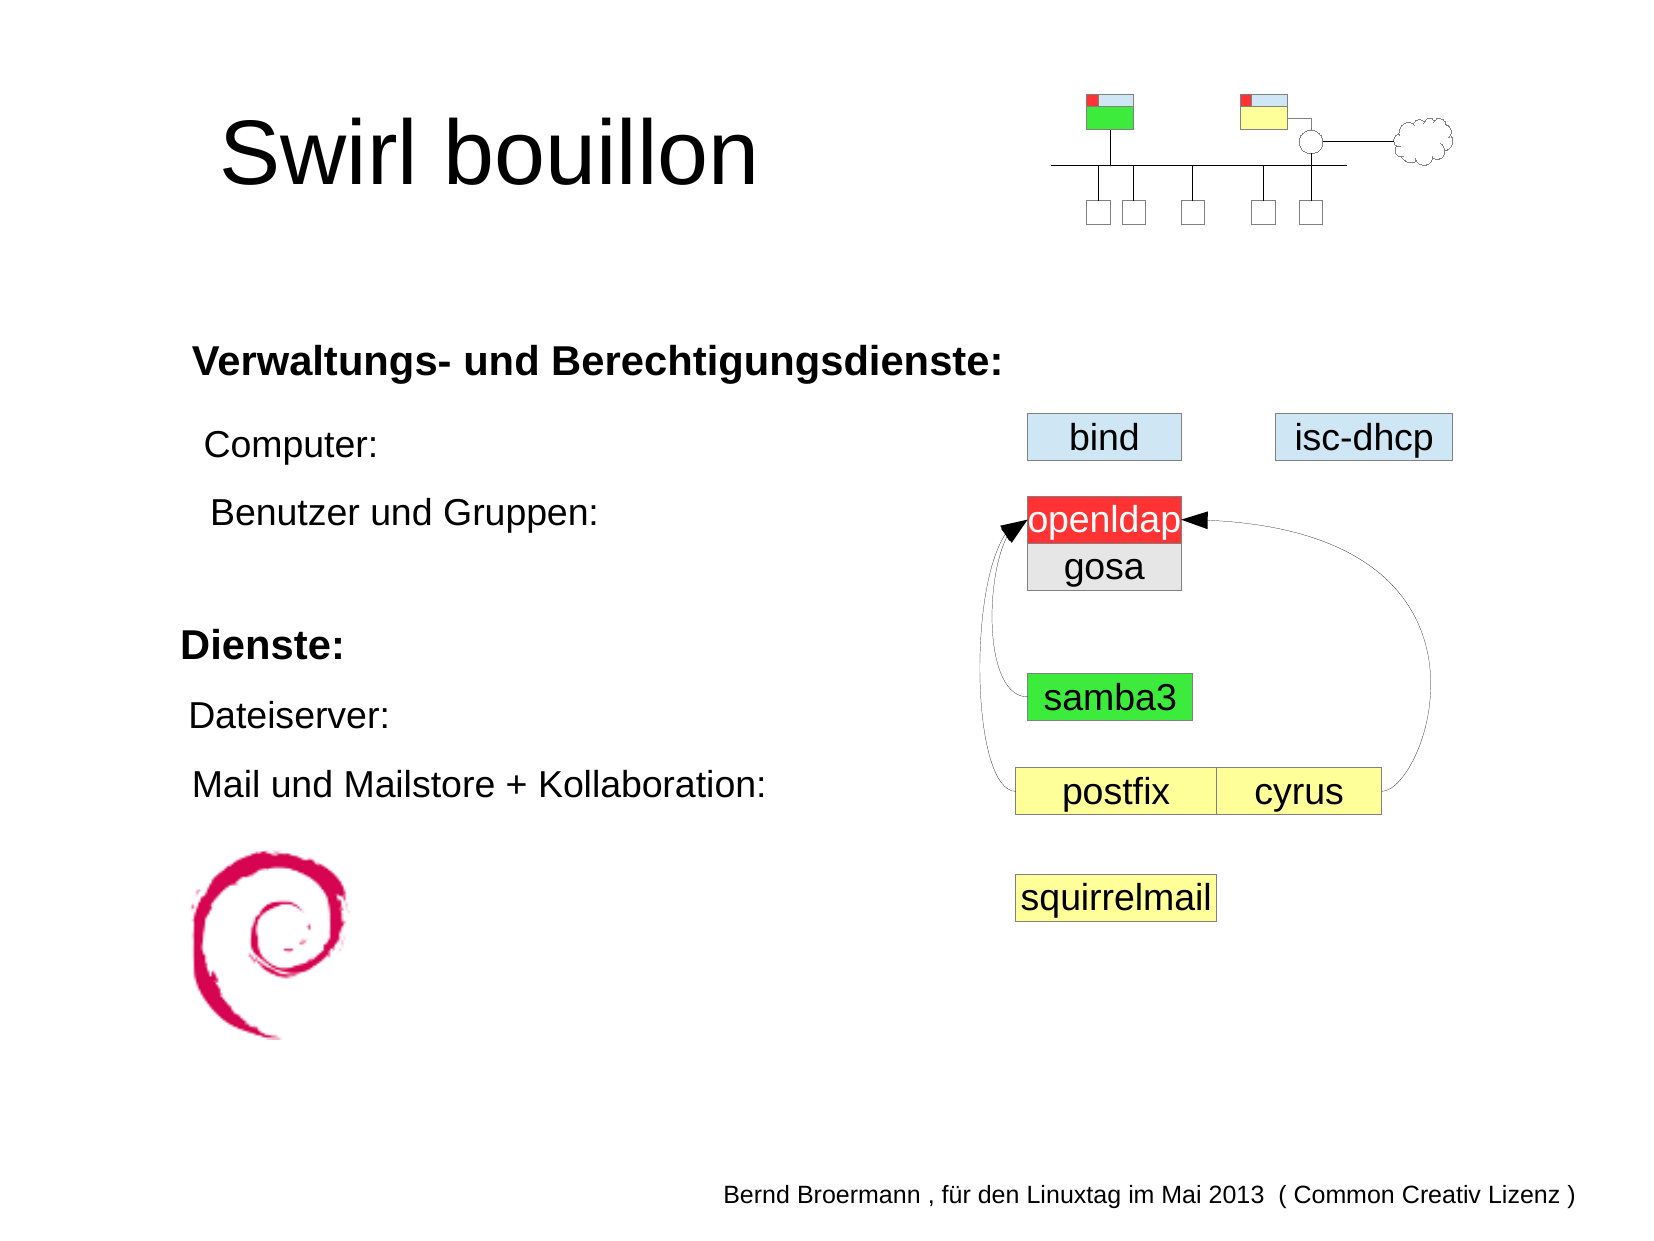

# Swirl bouillon
Verwaltungs- und Berechtigungsdienste:
DNS
bind
isc-dhcp
Computer:
Benutzer und Gruppen:
openldap
gosa
Dienste:
samba3
Dateiserver:
Mail und Mailstore + Kollaboration:
postfix
cyrus
squirrelmail
Bernd Broermann , für den Linuxtag im Mai 2013 ( Common Creativ Lizenz )